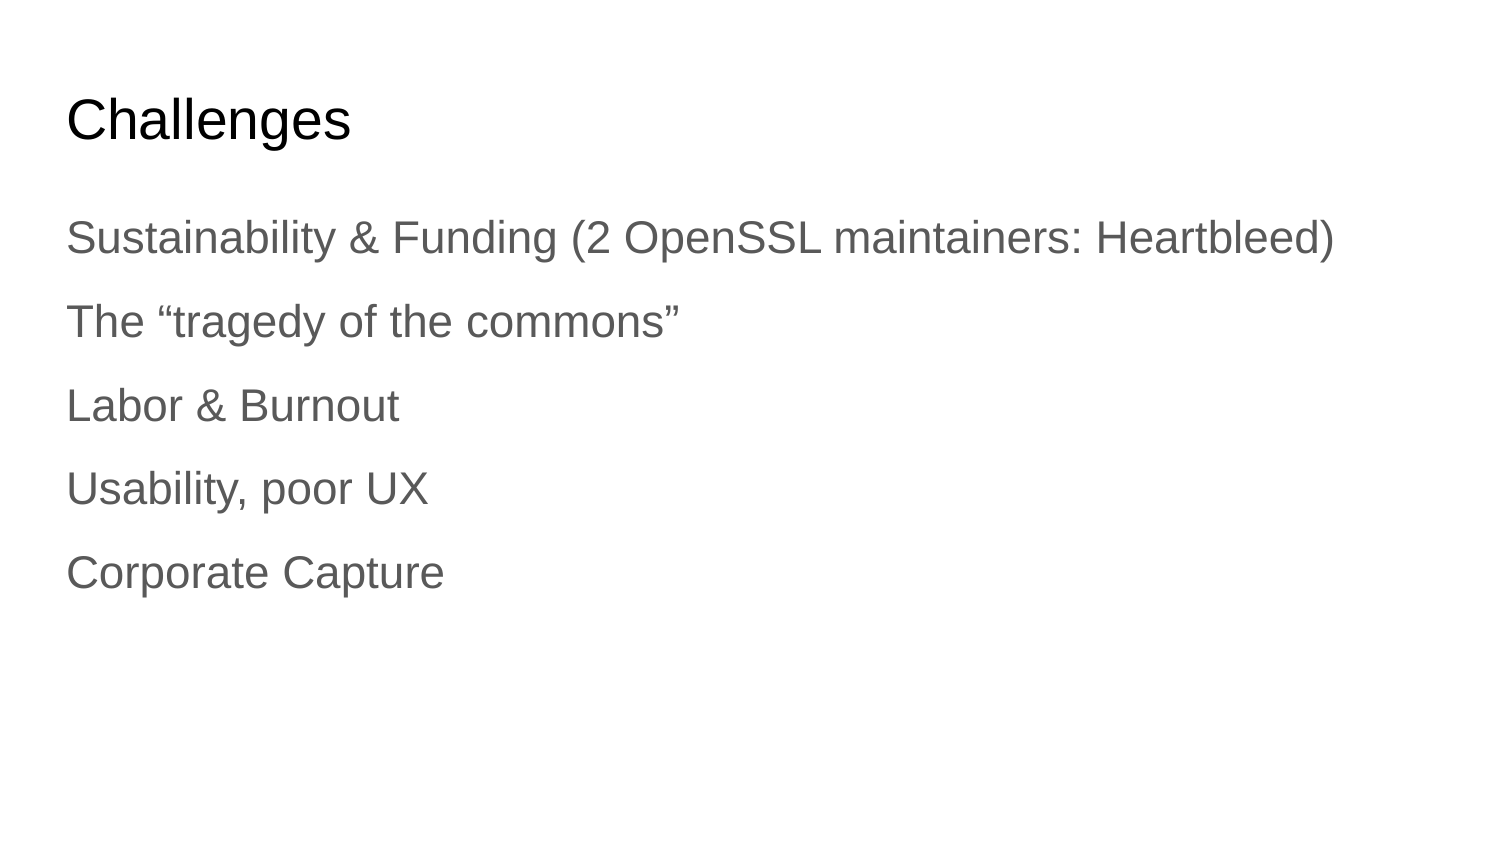

# Challenges
Sustainability & Funding (2 OpenSSL maintainers: Heartbleed)
The “tragedy of the commons”
Labor & Burnout
Usability, poor UX
Corporate Capture